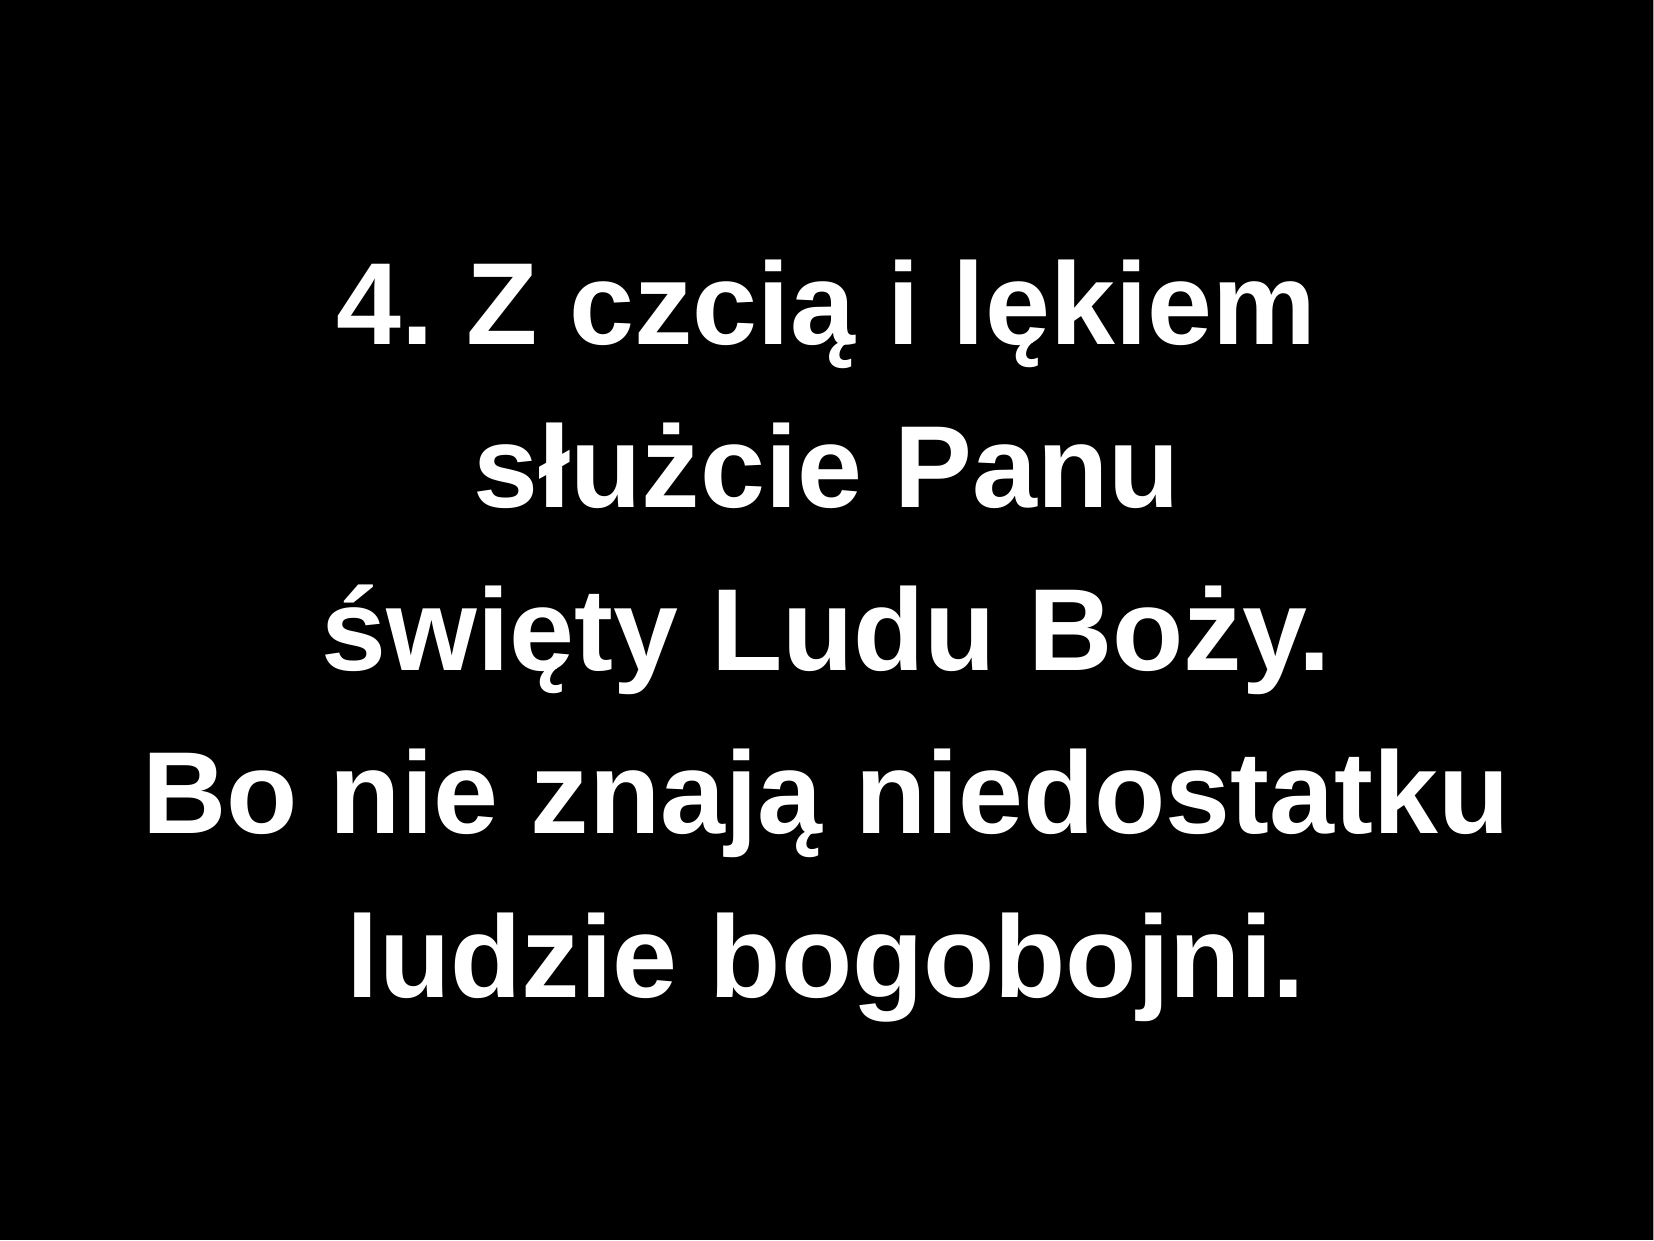

# 4. Z czcią i lękiem
służcie Panu
święty Ludu Boży.
Bo nie znają niedostatku
ludzie bogobojni.